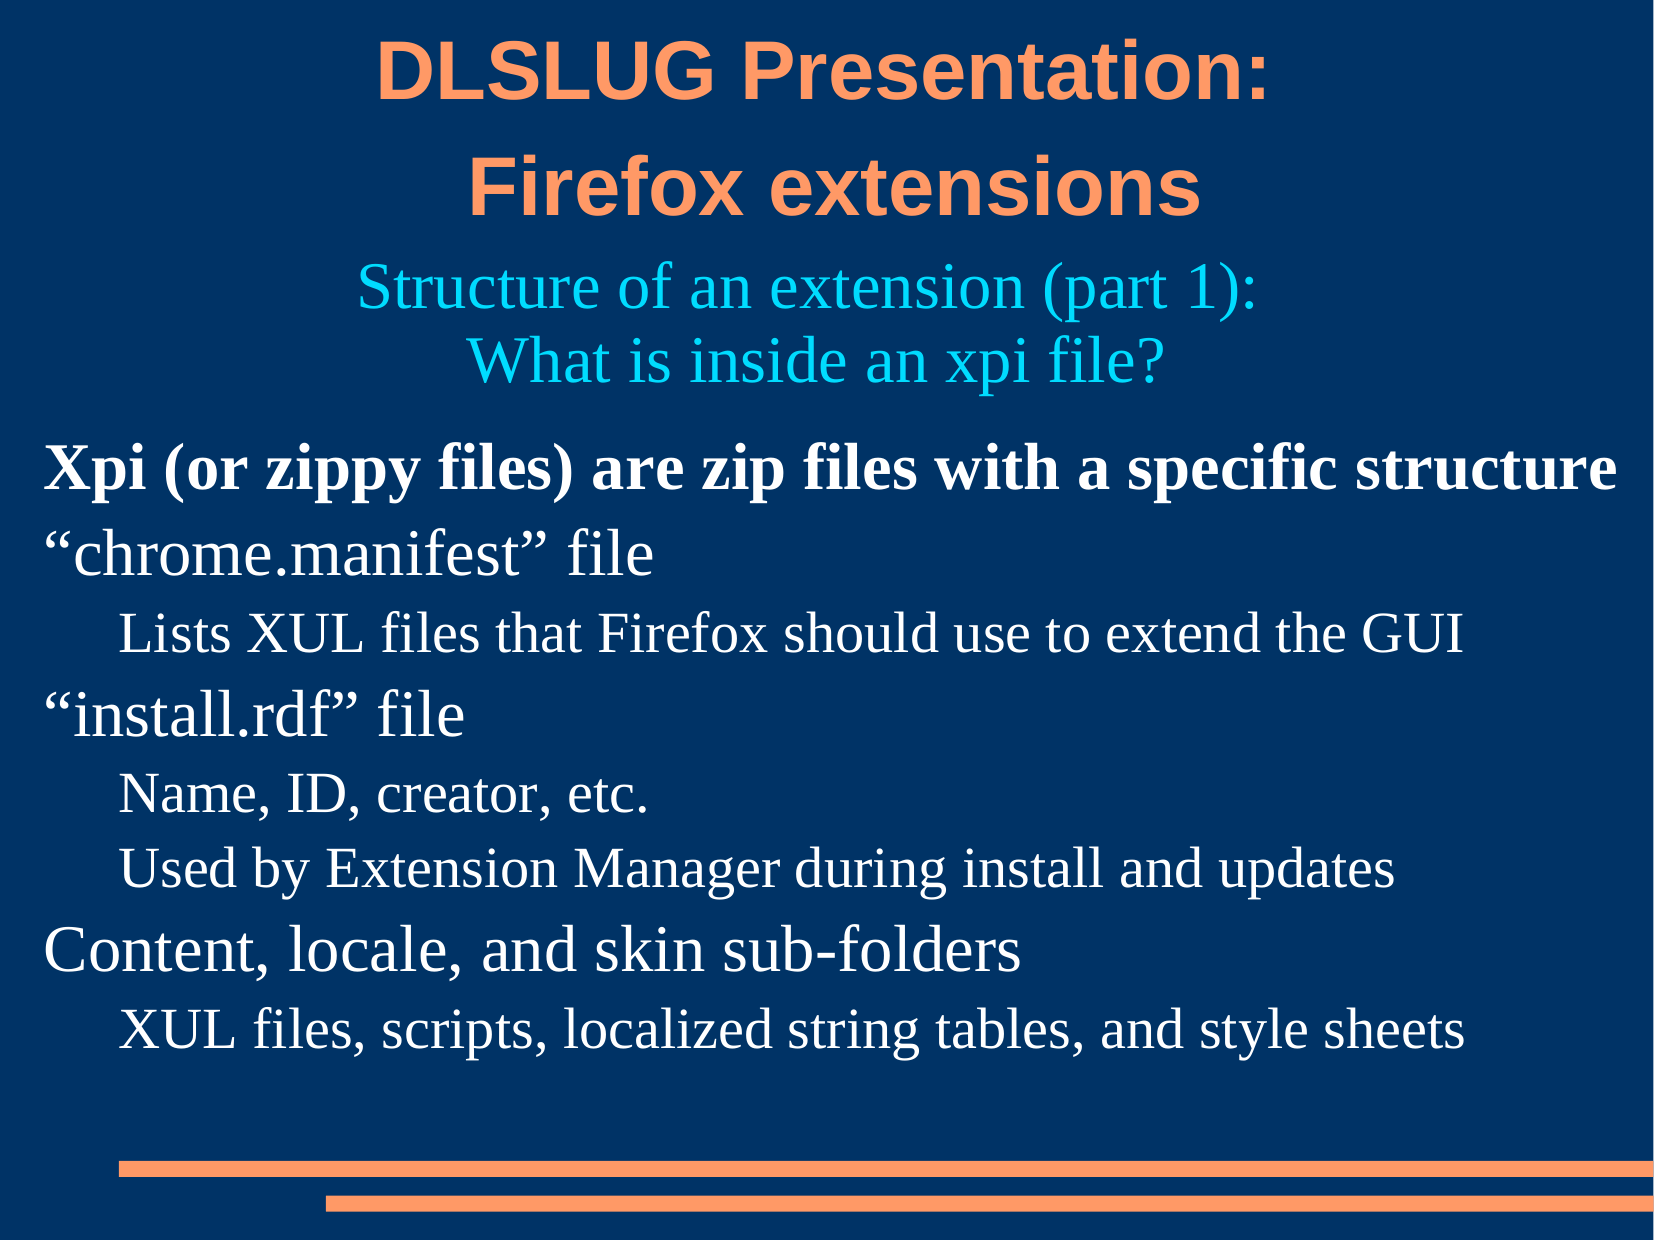

DLSLUG Presentation:
Firefox extensions
Structure of an extension (part 1):
What is inside an xpi file?
# Xpi (or zippy files) are zip files with a specific structure
“chrome.manifest” file
Lists XUL files that Firefox should use to extend the GUI
“install.rdf” file
Name, ID, creator, etc.
Used by Extension Manager during install and updates
Content, locale, and skin sub-folders
XUL files, scripts, localized string tables, and style sheets